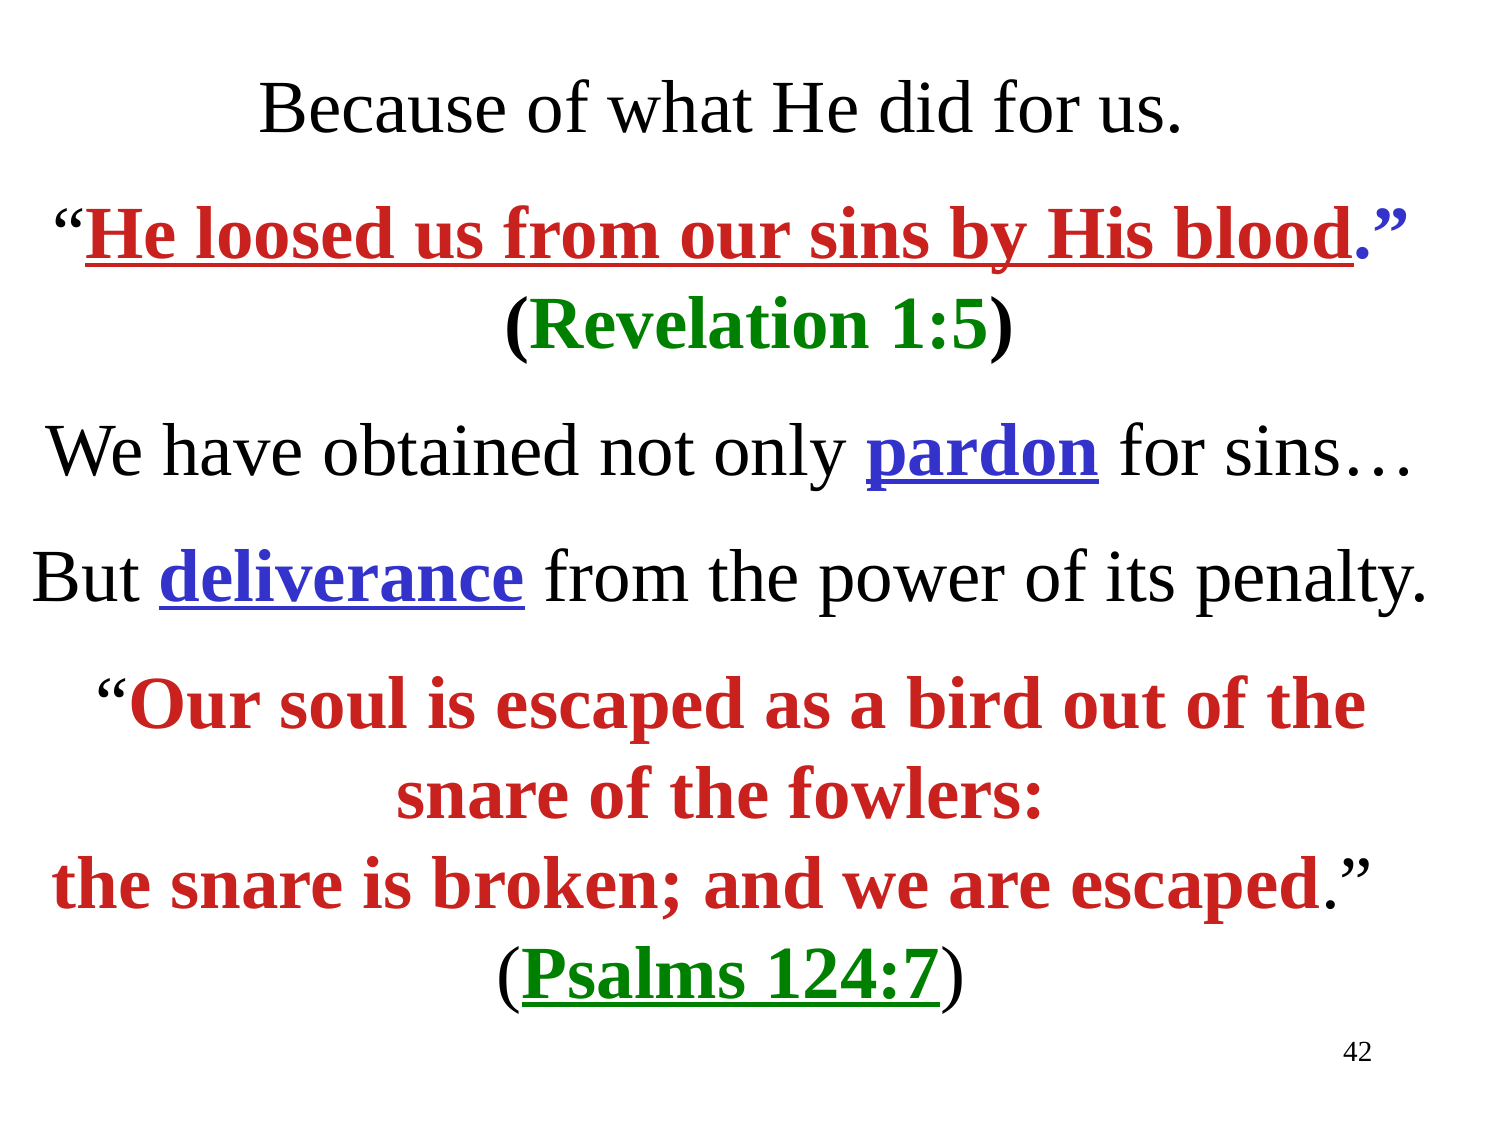

Because of what He did for us.
“He loosed us from our sins by His blood.”
 (Revelation 1:5)
We have obtained not only pardon for sins…
But deliverance from the power of its penalty.
“Our soul is escaped as a bird out of the snare of the fowlers:
the snare is broken; and we are escaped.” (Psalms 124:7)